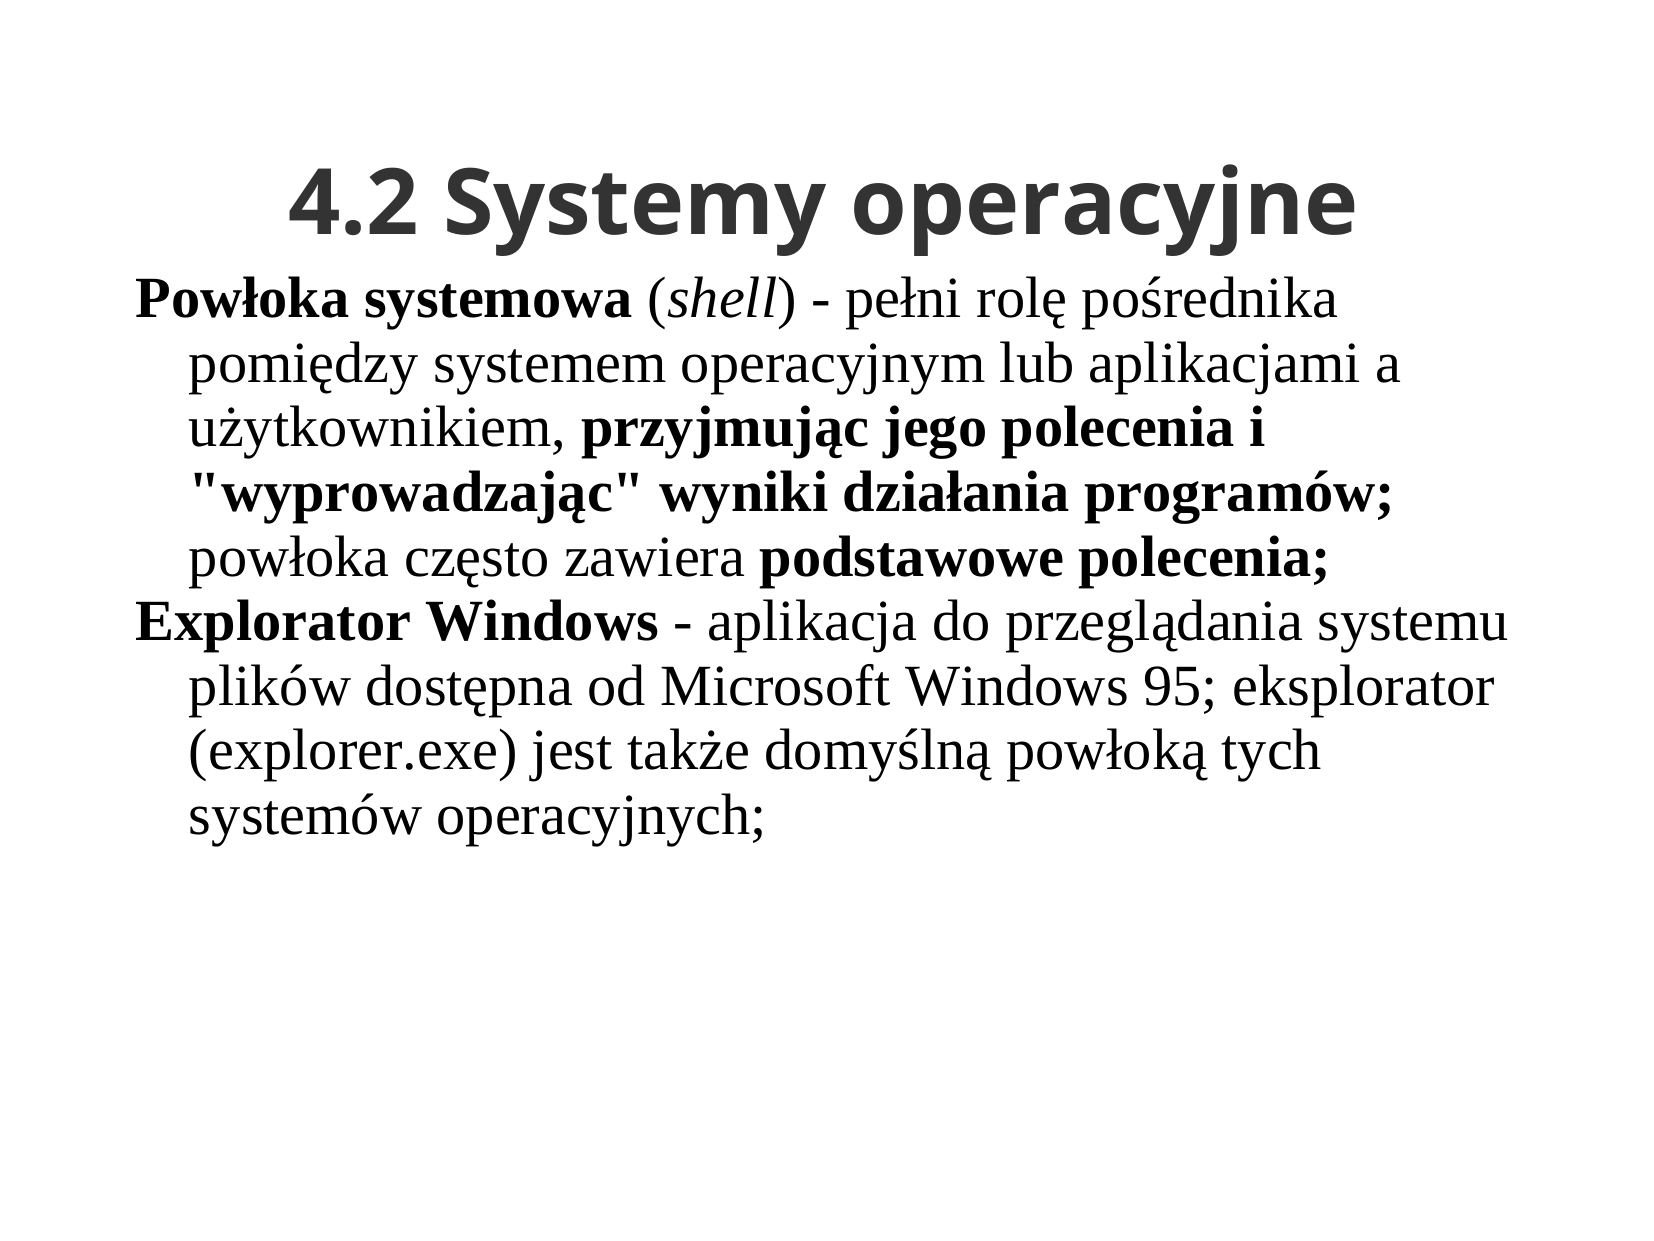

# 4.2 Systemy operacyjne
Powłoka systemowa (shell) - pełni rolę pośrednika pomiędzy systemem operacyjnym lub aplikacjami a użytkownikiem, przyjmując jego polecenia i "wyprowadzając" wyniki działania programów; powłoka często zawiera podstawowe polecenia;
Explorator Windows - aplikacja do przeglądania systemu plików dostępna od Microsoft Windows 95; eksplorator (explorer.exe) jest także domyślną powłoką tych systemów operacyjnych;